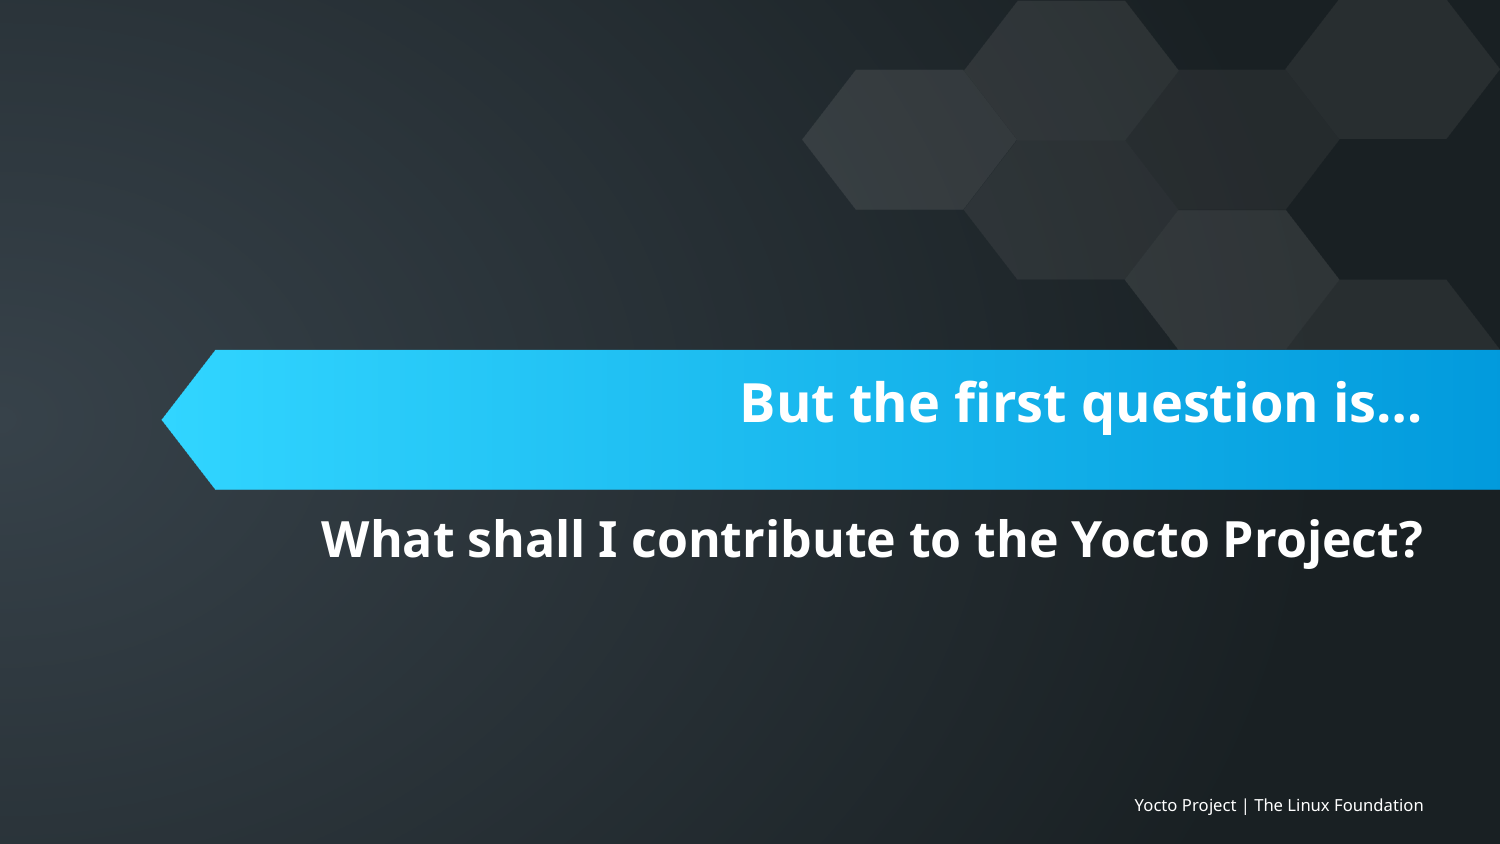

# But the first question is…
What shall I contribute to the Yocto Project?